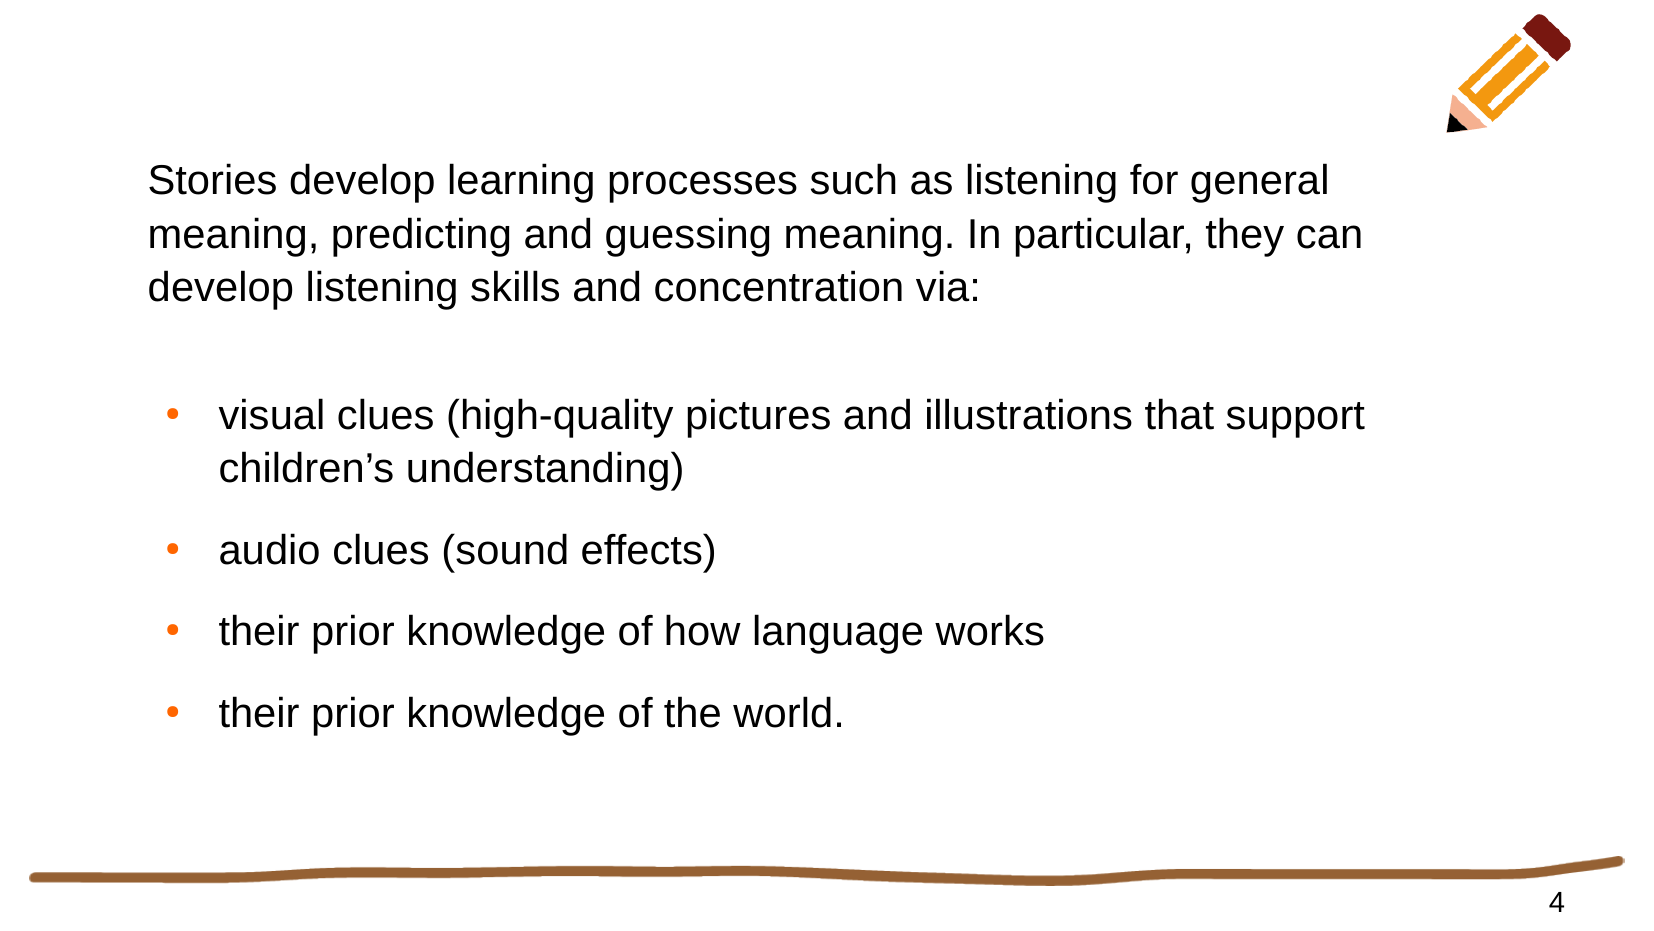

# Stories develop learning processes such as listening for general meaning, predicting and guessing meaning. In particular, they can develop listening skills and concentration via:
visual clues (high-quality pictures and illustrations that support children’s understanding)
audio clues (sound effects)
their prior knowledge of how language works
their prior knowledge of the world.
4